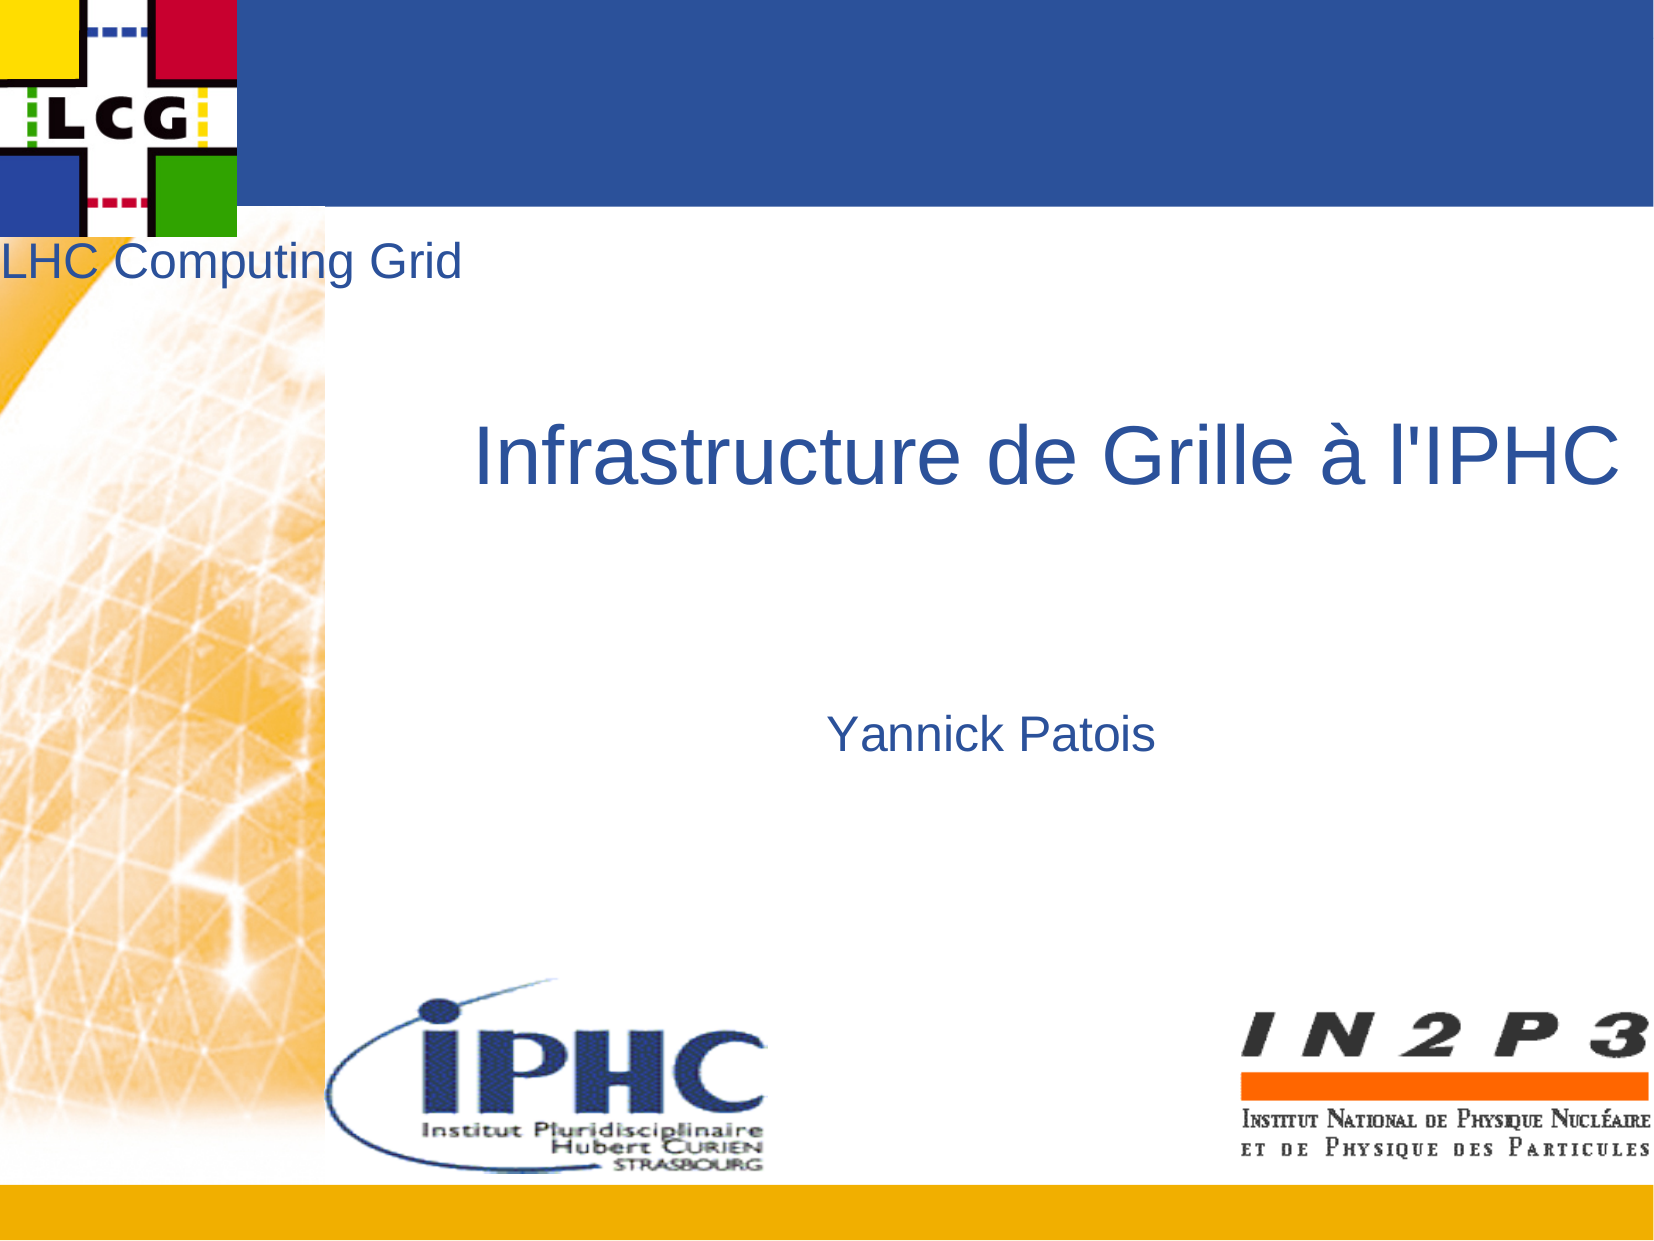

Infrastructure de Grille à l'IPHC
Yannick Patois